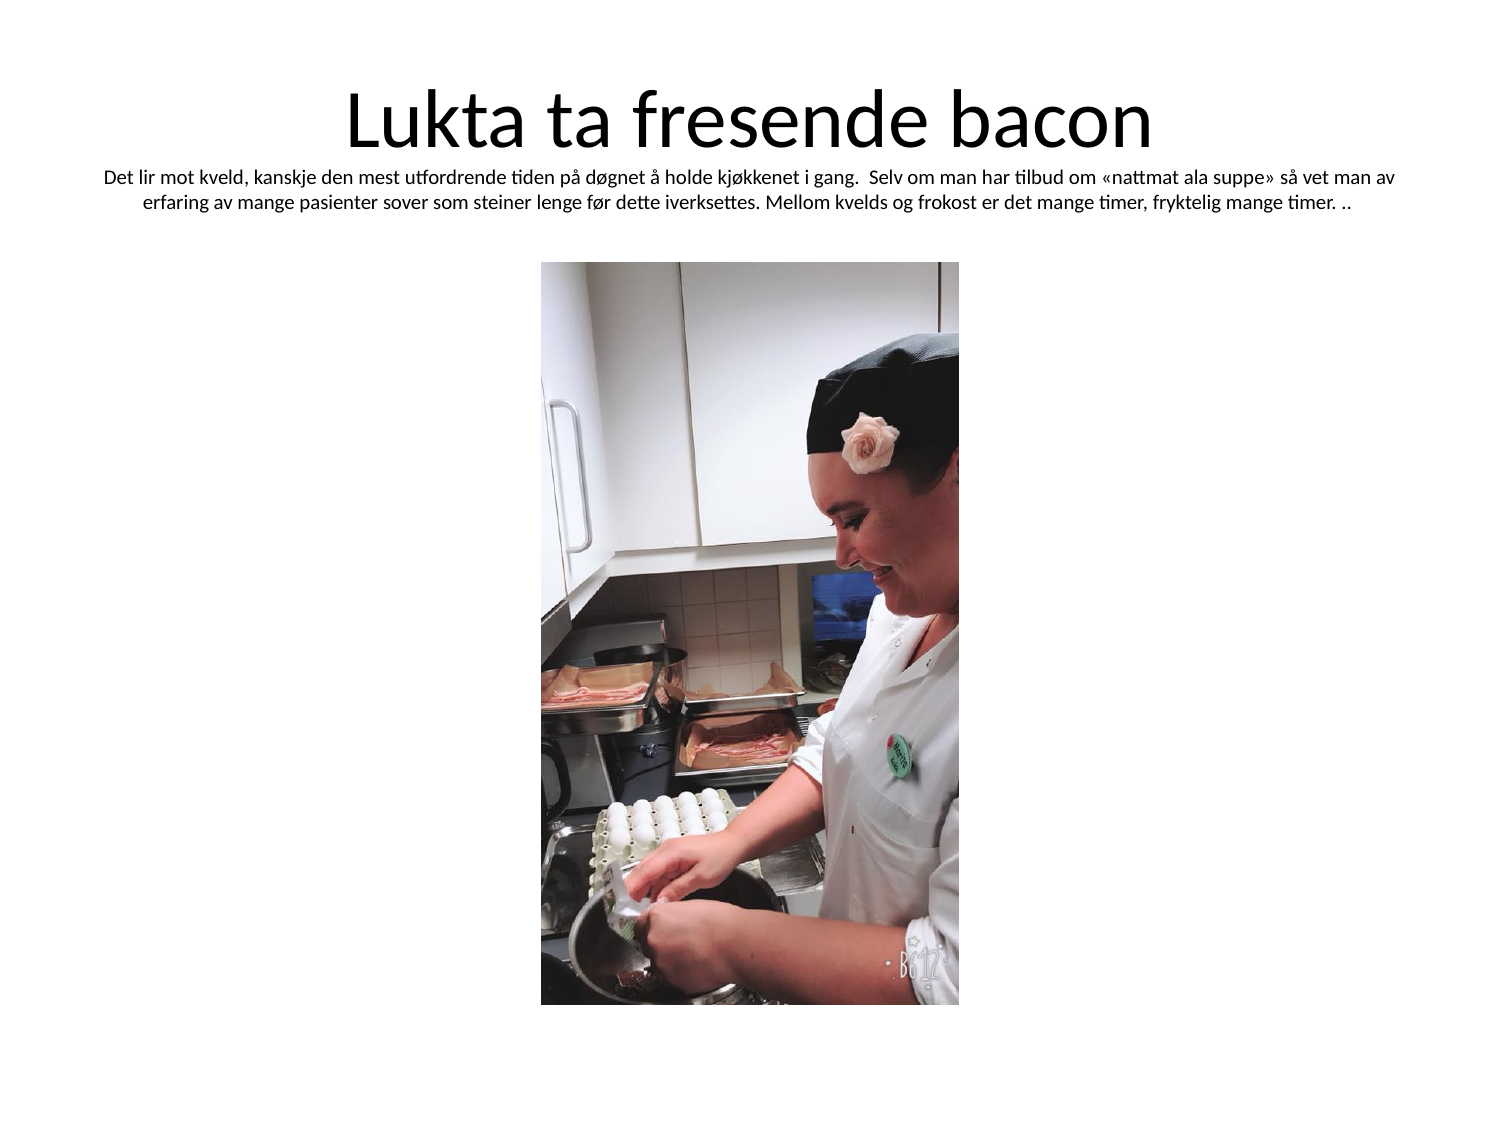

# Lukta ta fresende bacon Det lir mot kveld, kanskje den mest utfordrende tiden på døgnet å holde kjøkkenet i gang. Selv om man har tilbud om «nattmat ala suppe» så vet man av erfaring av mange pasienter sover som steiner lenge før dette iverksettes. Mellom kvelds og frokost er det mange timer, fryktelig mange timer. ..